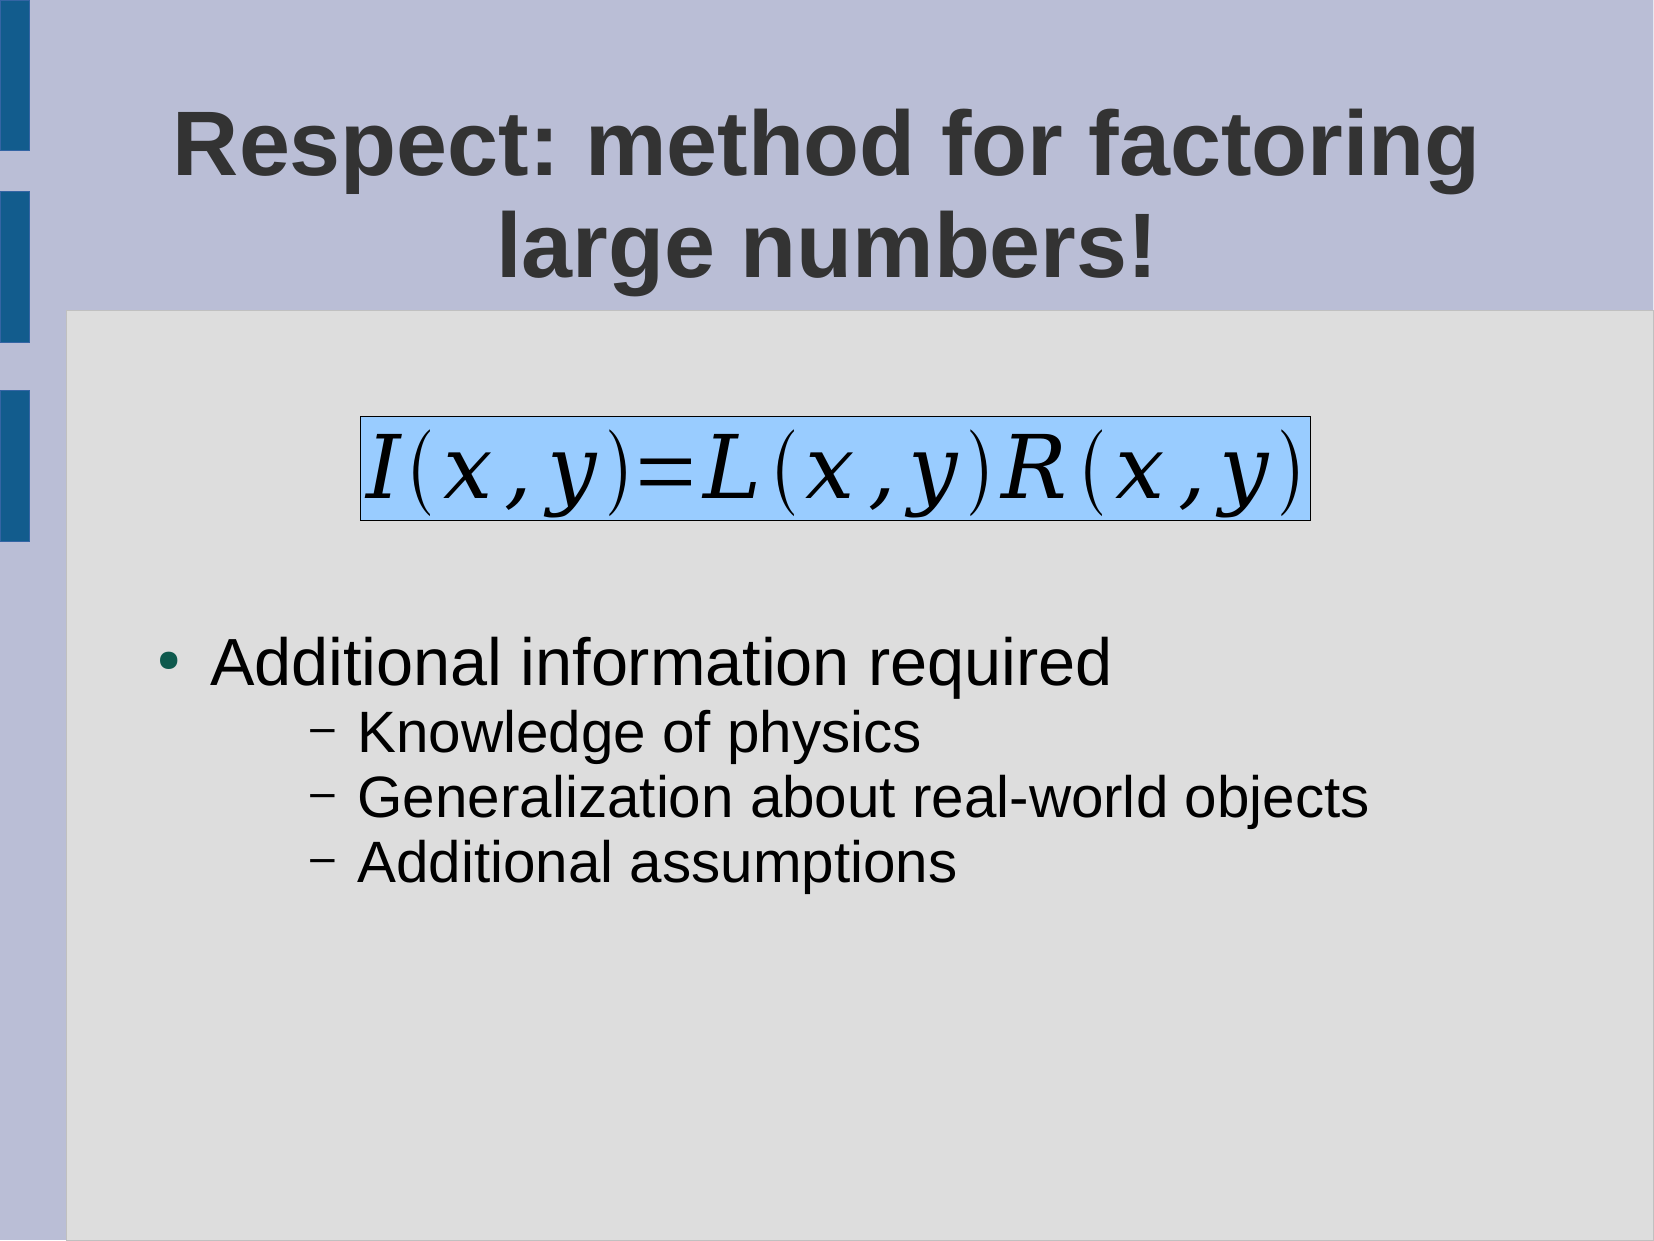

# Respect: method for factoring large numbers!
Additional information required
Knowledge of physics
Generalization about real-world objects
Additional assumptions